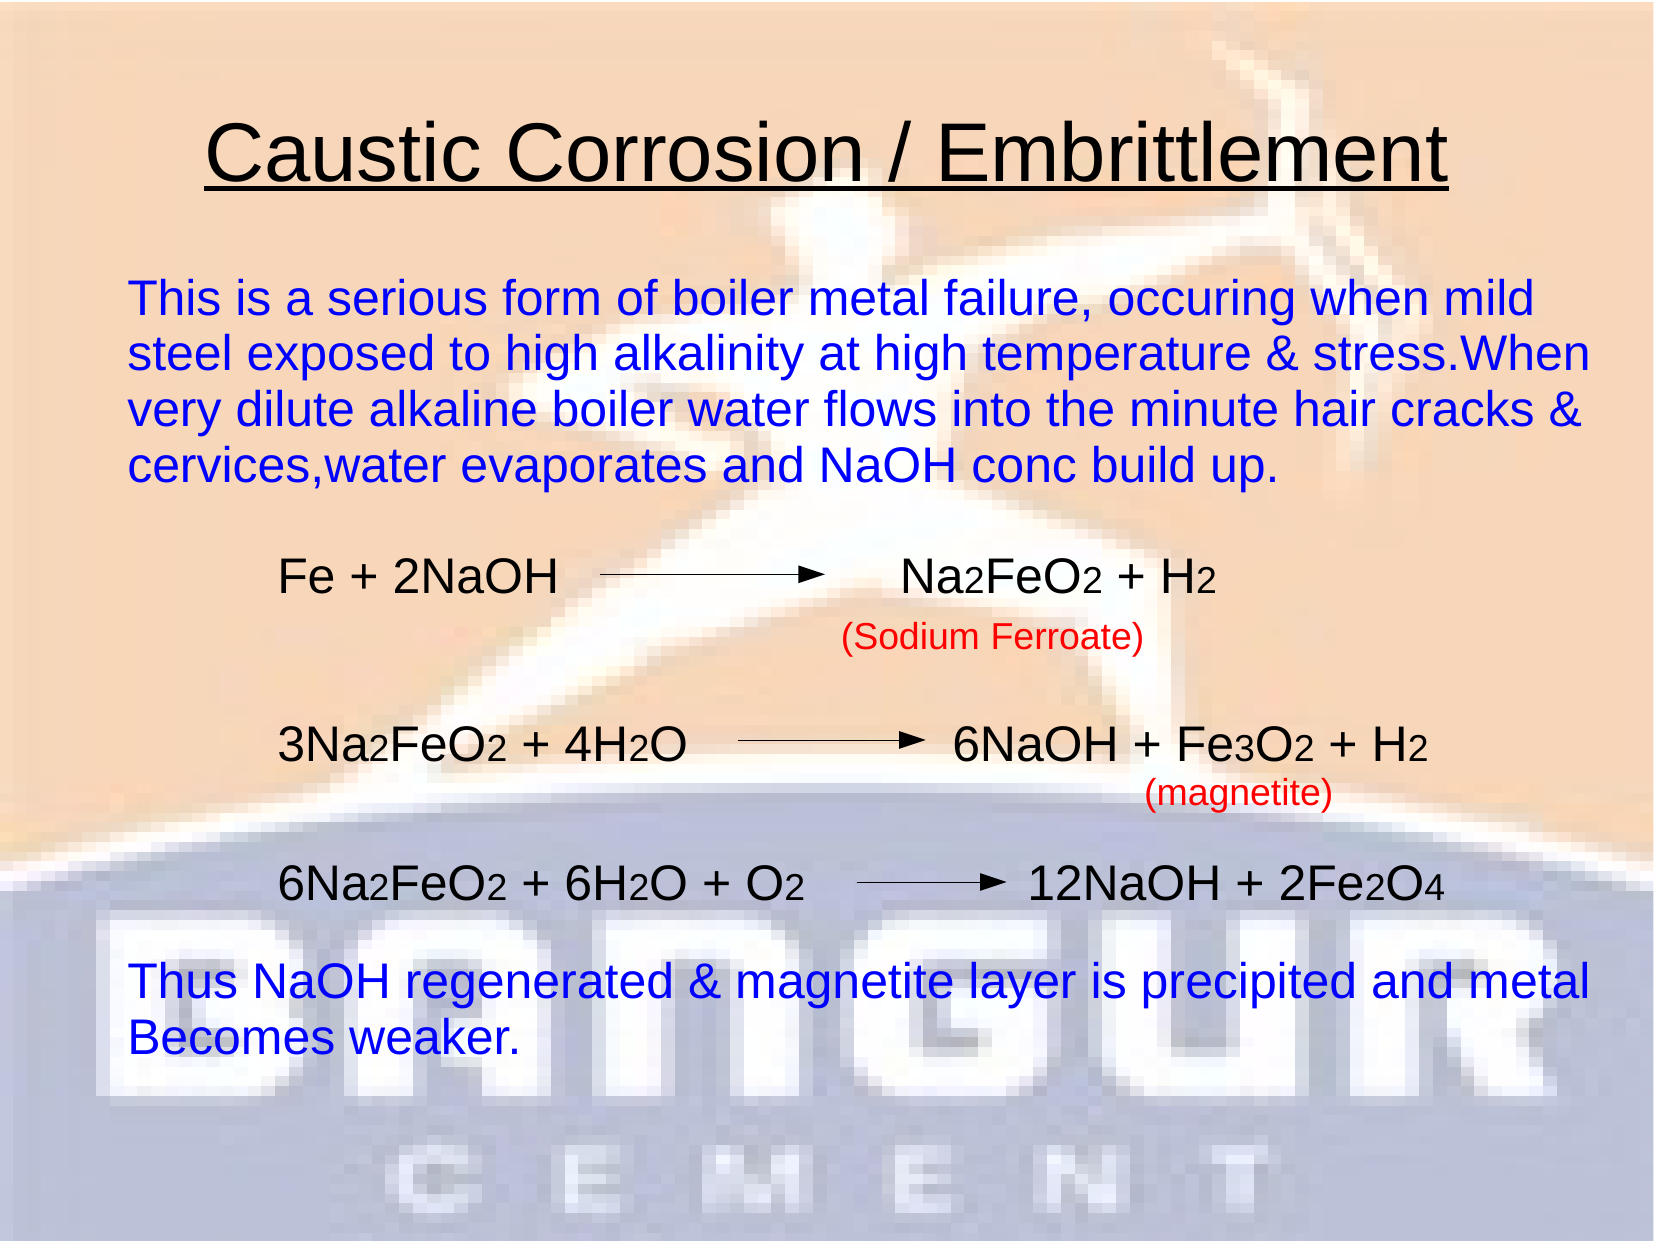

# Caustic Corrosion / Embrittlement
This is a serious form of boiler metal failure, occuring when mild
steel exposed to high alkalinity at high temperature & stress.When
very dilute alkaline boiler water flows into the minute hair cracks &
cervices,water evaporates and NaOH conc build up.
		Fe + 2NaOH				 Na2FeO2 + H2
									 (Sodium Ferroate)
		3Na2FeO2 + 4H2O 				6NaOH + Fe3O2 + H2
													 (magnetite)
		6Na2FeO2 + 6H2O + O2			12NaOH + 2Fe2O4
Thus NaOH regenerated & magnetite layer is precipited and metal
Becomes weaker.